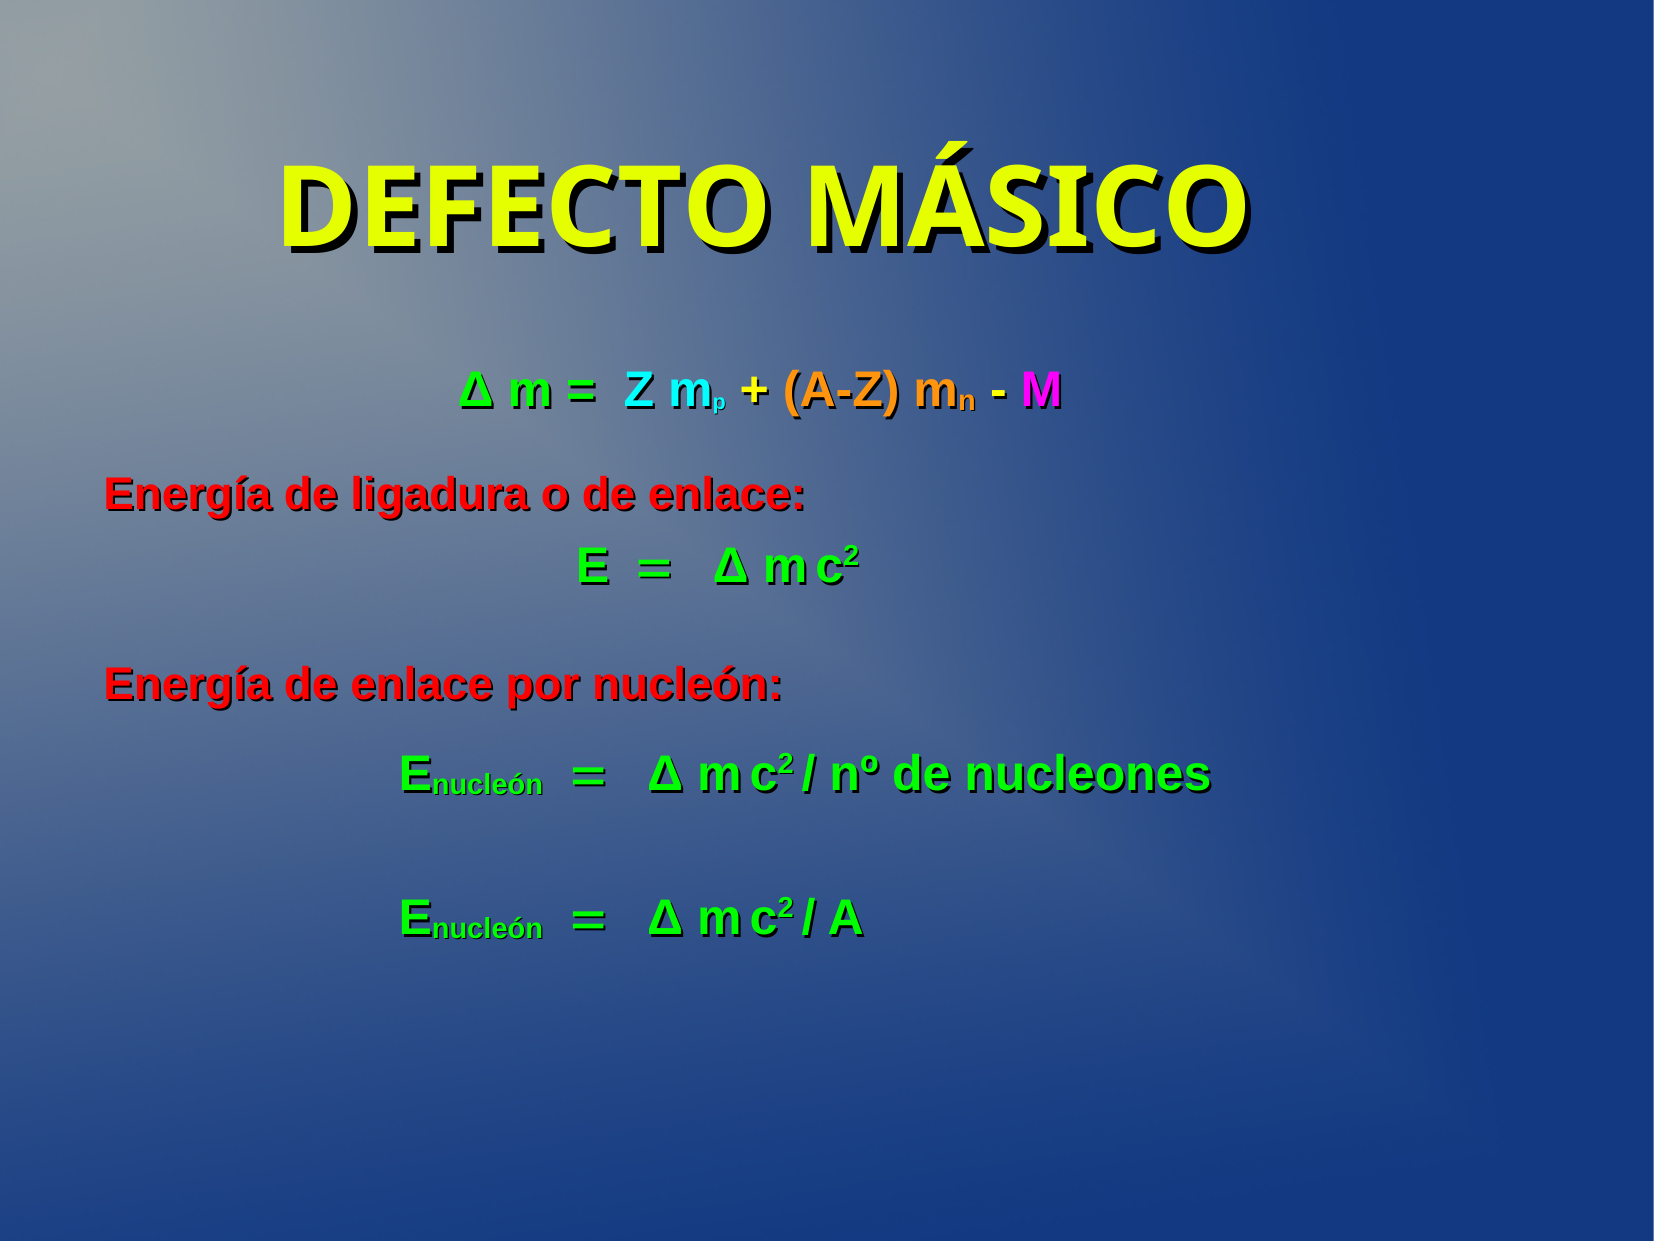

# DEFECTO MÁSICO
Δ m = Z mp + (A-Z) mn - M
Energía de ligadura o de enlace:
E = Δ m c2
Energía de enlace por nucleón:
Enucleón = Δ m c2 / nº de nucleones
Enucleón = Δ m c2 / A